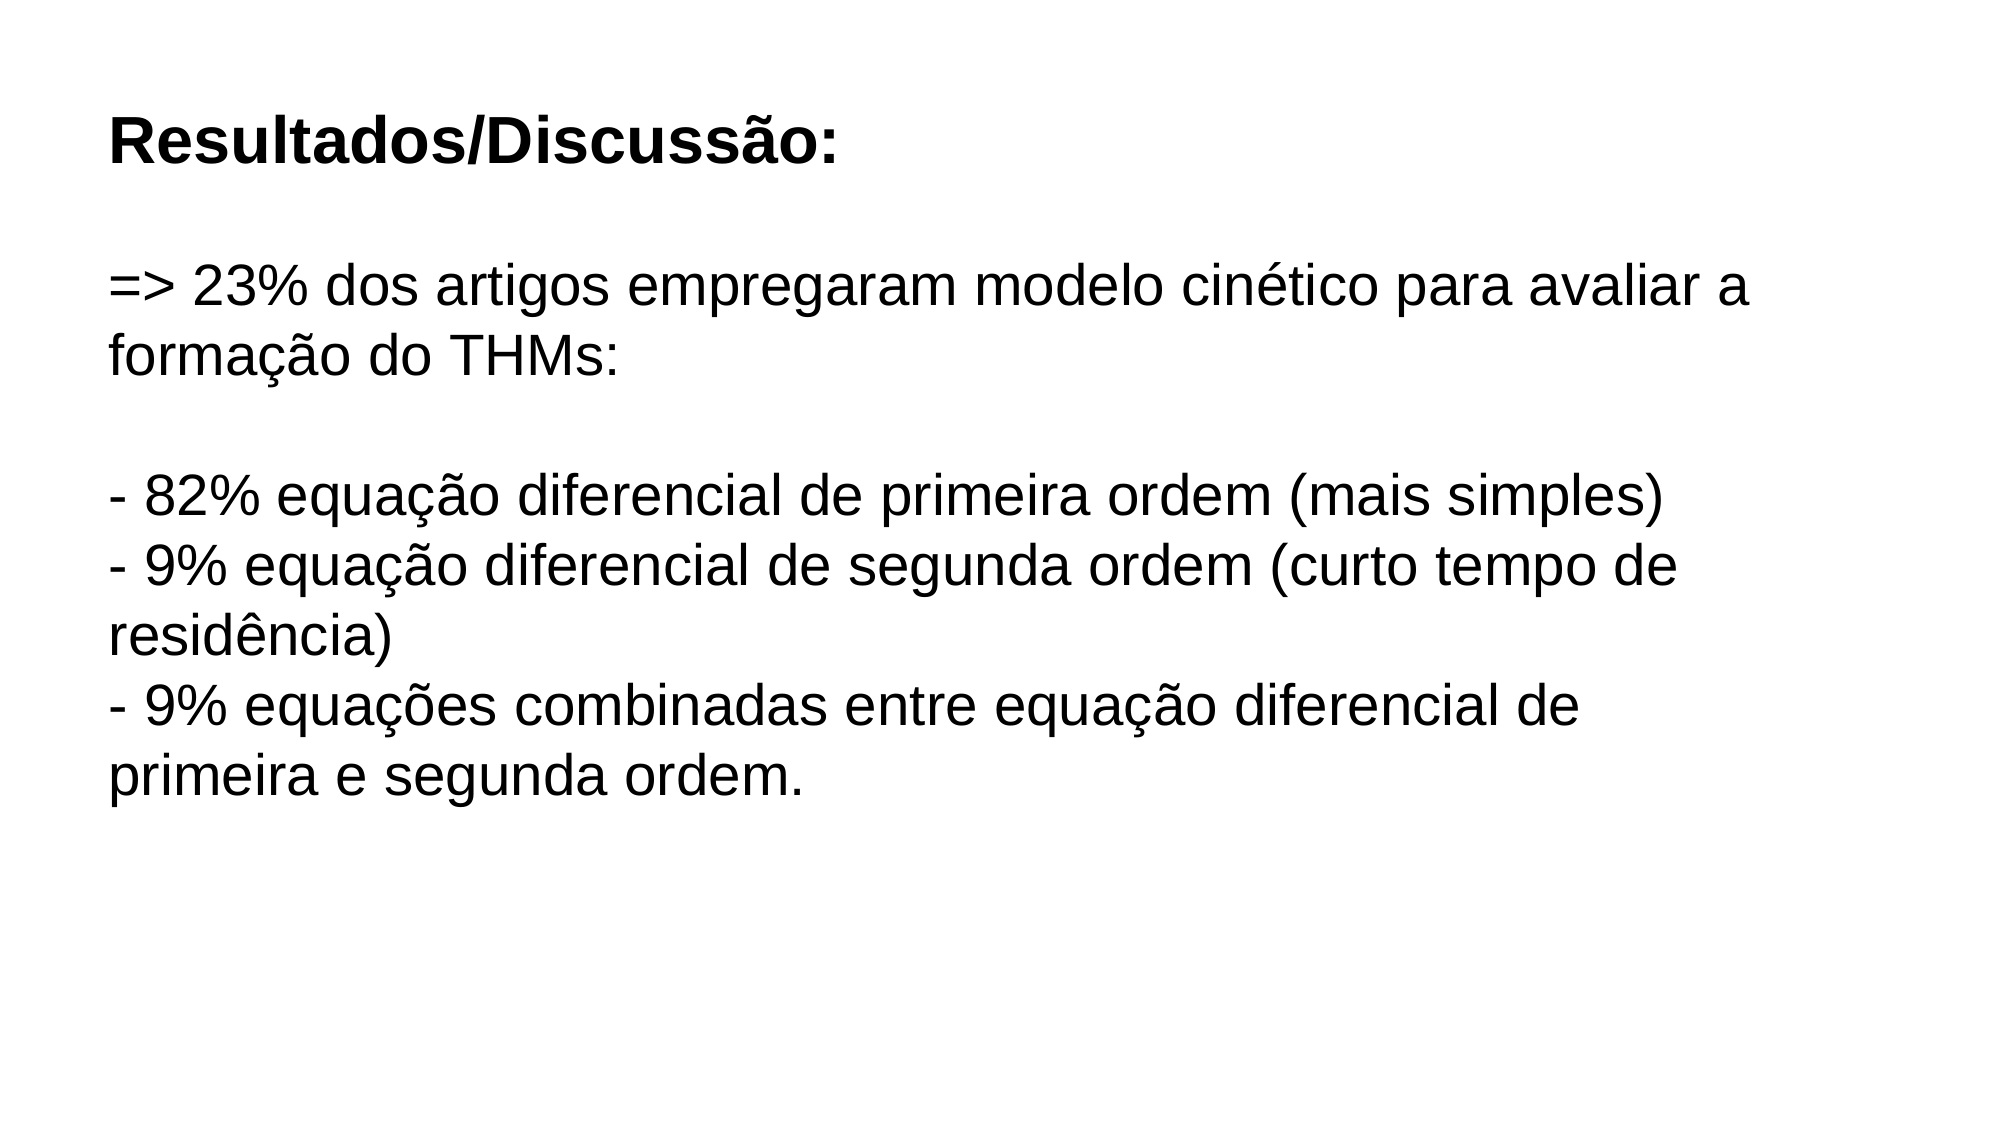

# Resultados/Discussão: => 23% dos artigos empregaram modelo cinético para avaliar a formação do THMs: - 82% equação diferencial de primeira ordem (mais simples) - 9% equação diferencial de segunda ordem (curto tempo de residência) - 9% equações combinadas entre equação diferencial de primeira e segunda ordem.